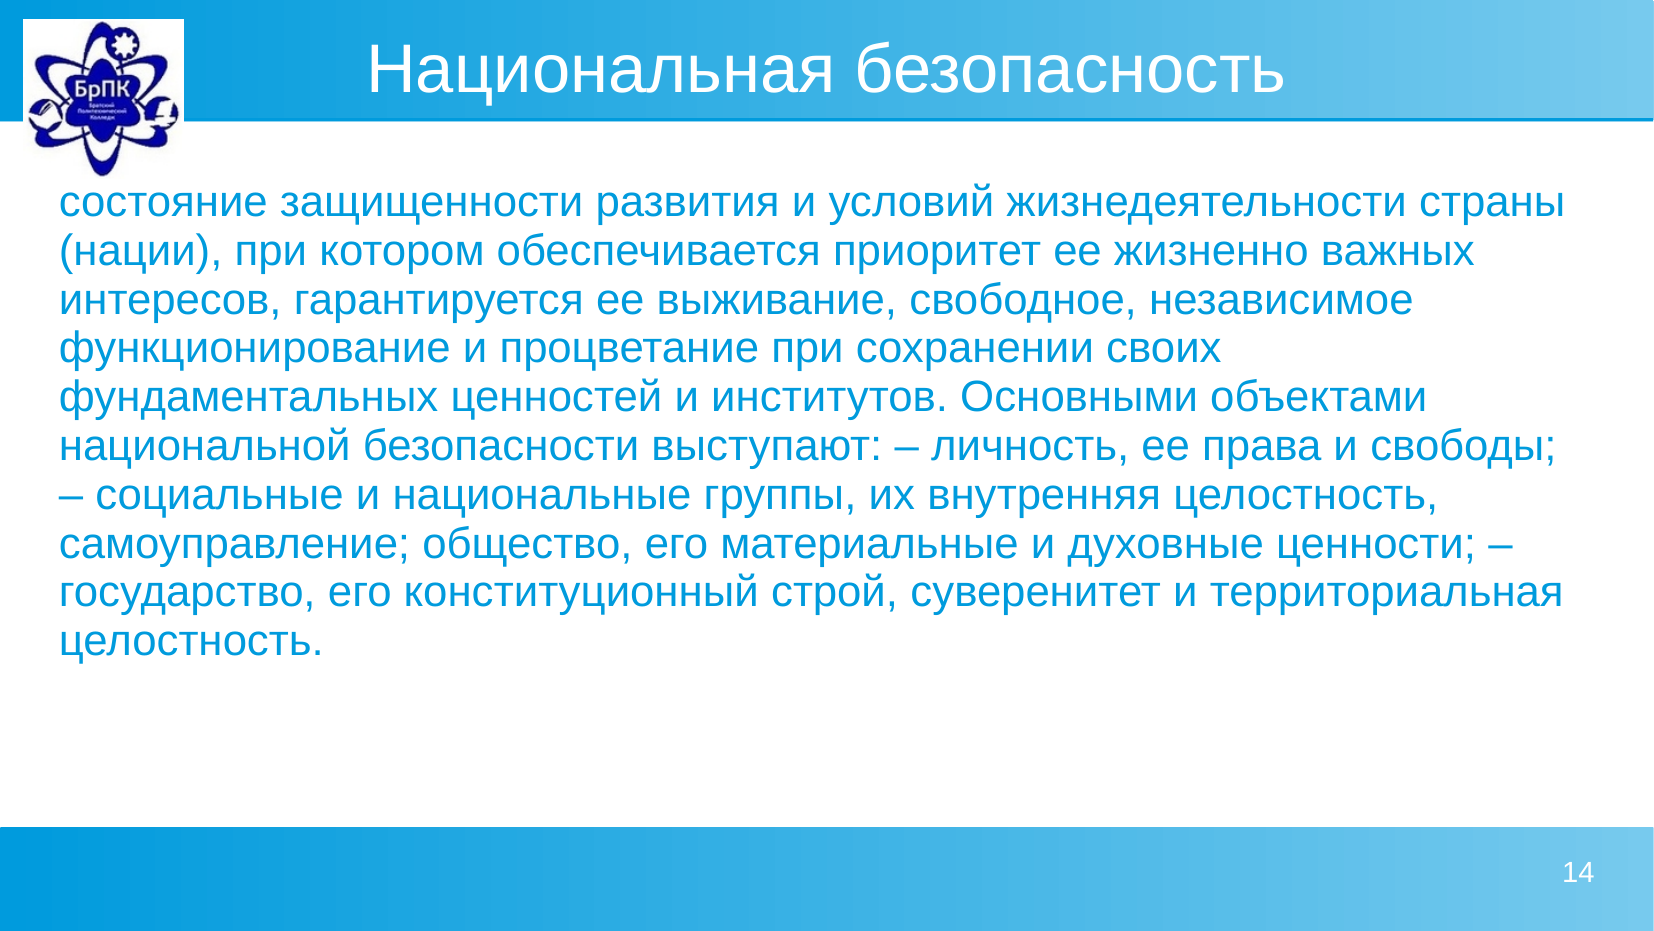

# Национальная безопасность
состояние защищенности развития и условий жизнедеятельности страны (нации), при котором обеспечивается приоритет ее жизненно важных интересов, гарантируется ее выживание, свободное, независимое функционирование и процветание при сохранении своих фундаментальных ценностей и институтов. Основными объектами национальной безопасности выступают: – личность, ее права и свободы; – социальные и национальные группы, их внутренняя целостность, самоуправление; общество, его материальные и духовные ценности; – государство, его конституционный строй, суверенитет и территориальная целостность.
14